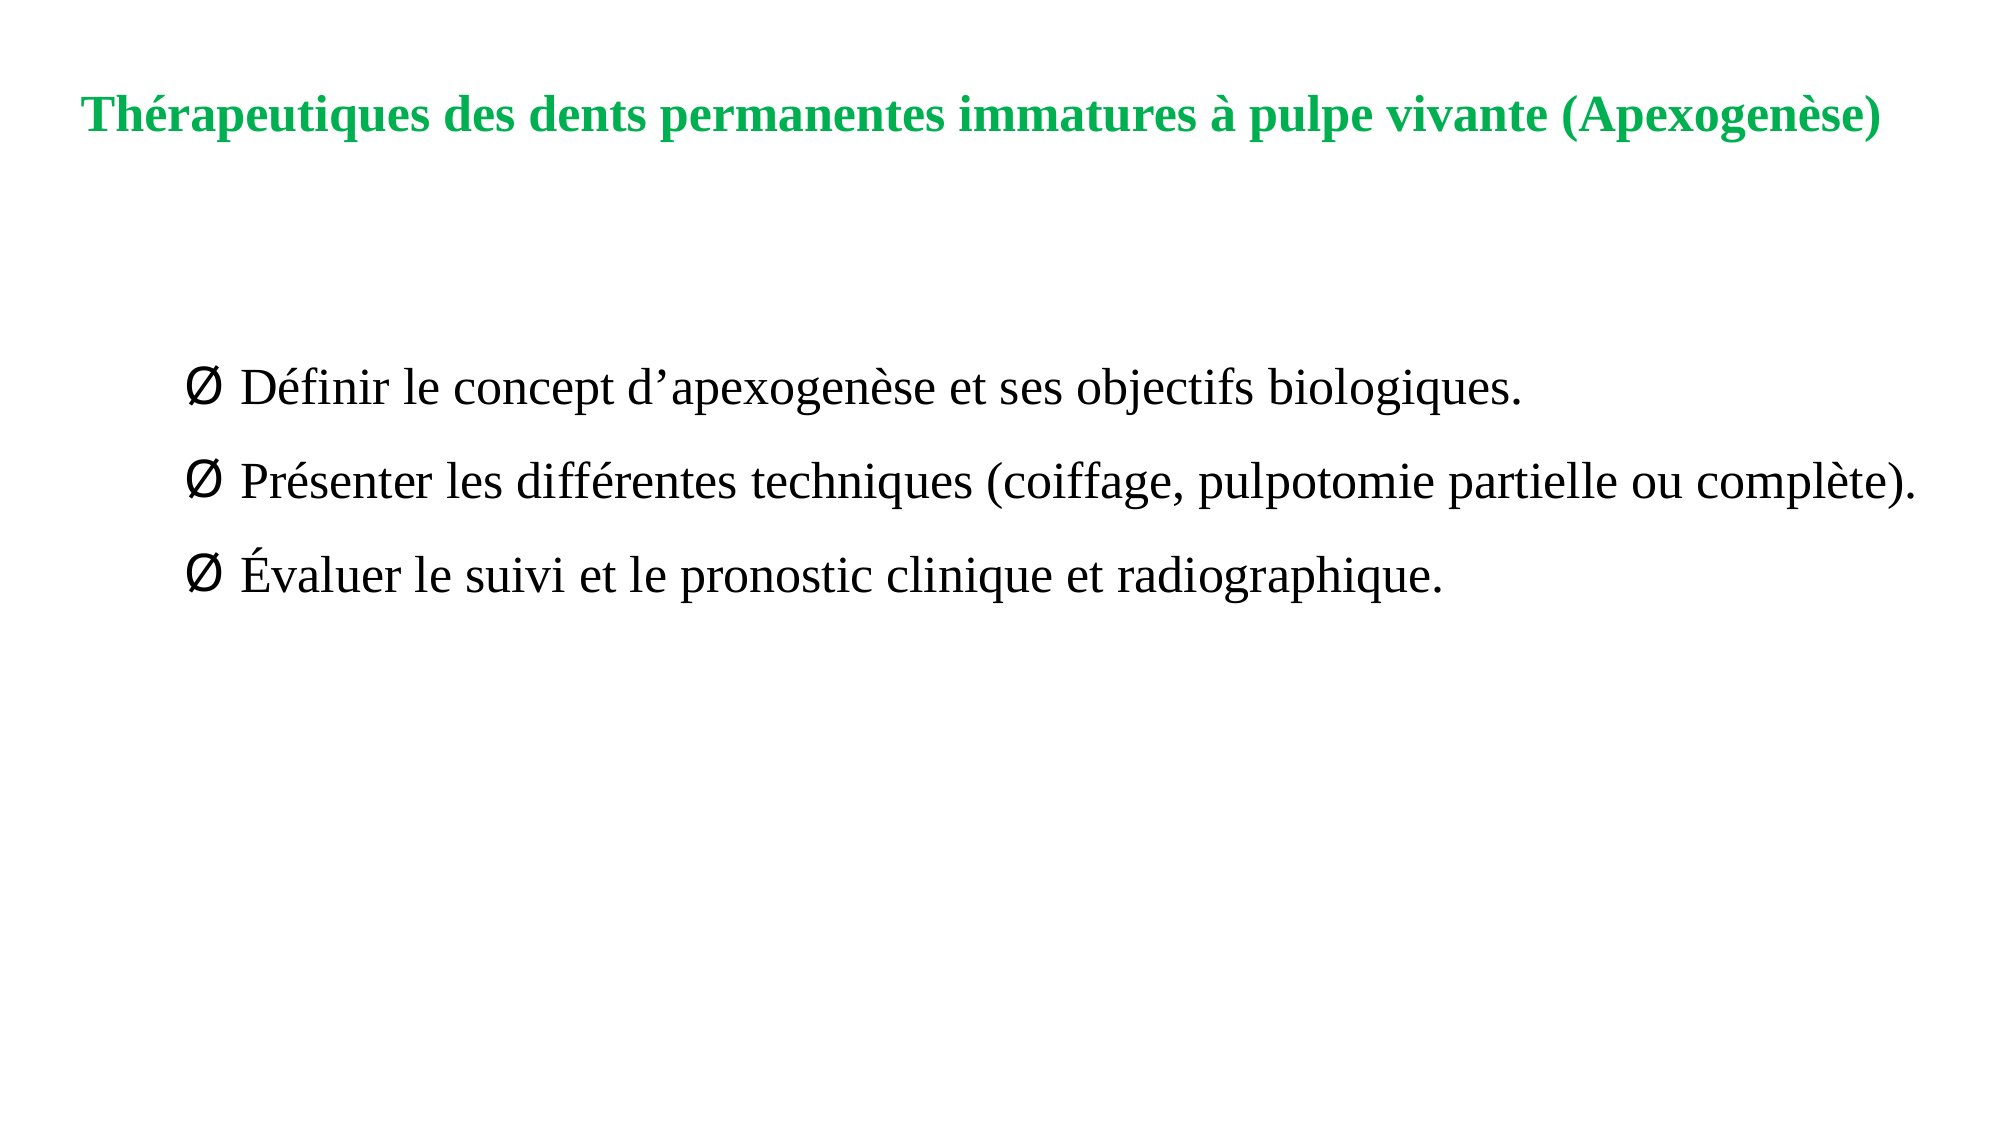

Thérapeutiques des dents permanentes immatures à pulpe vivante (Apexogenèse)
Définir le concept d’apexogenèse et ses objectifs biologiques.
Présenter les différentes techniques (coiffage, pulpotomie partielle ou complète).
Évaluer le suivi et le pronostic clinique et radiographique.